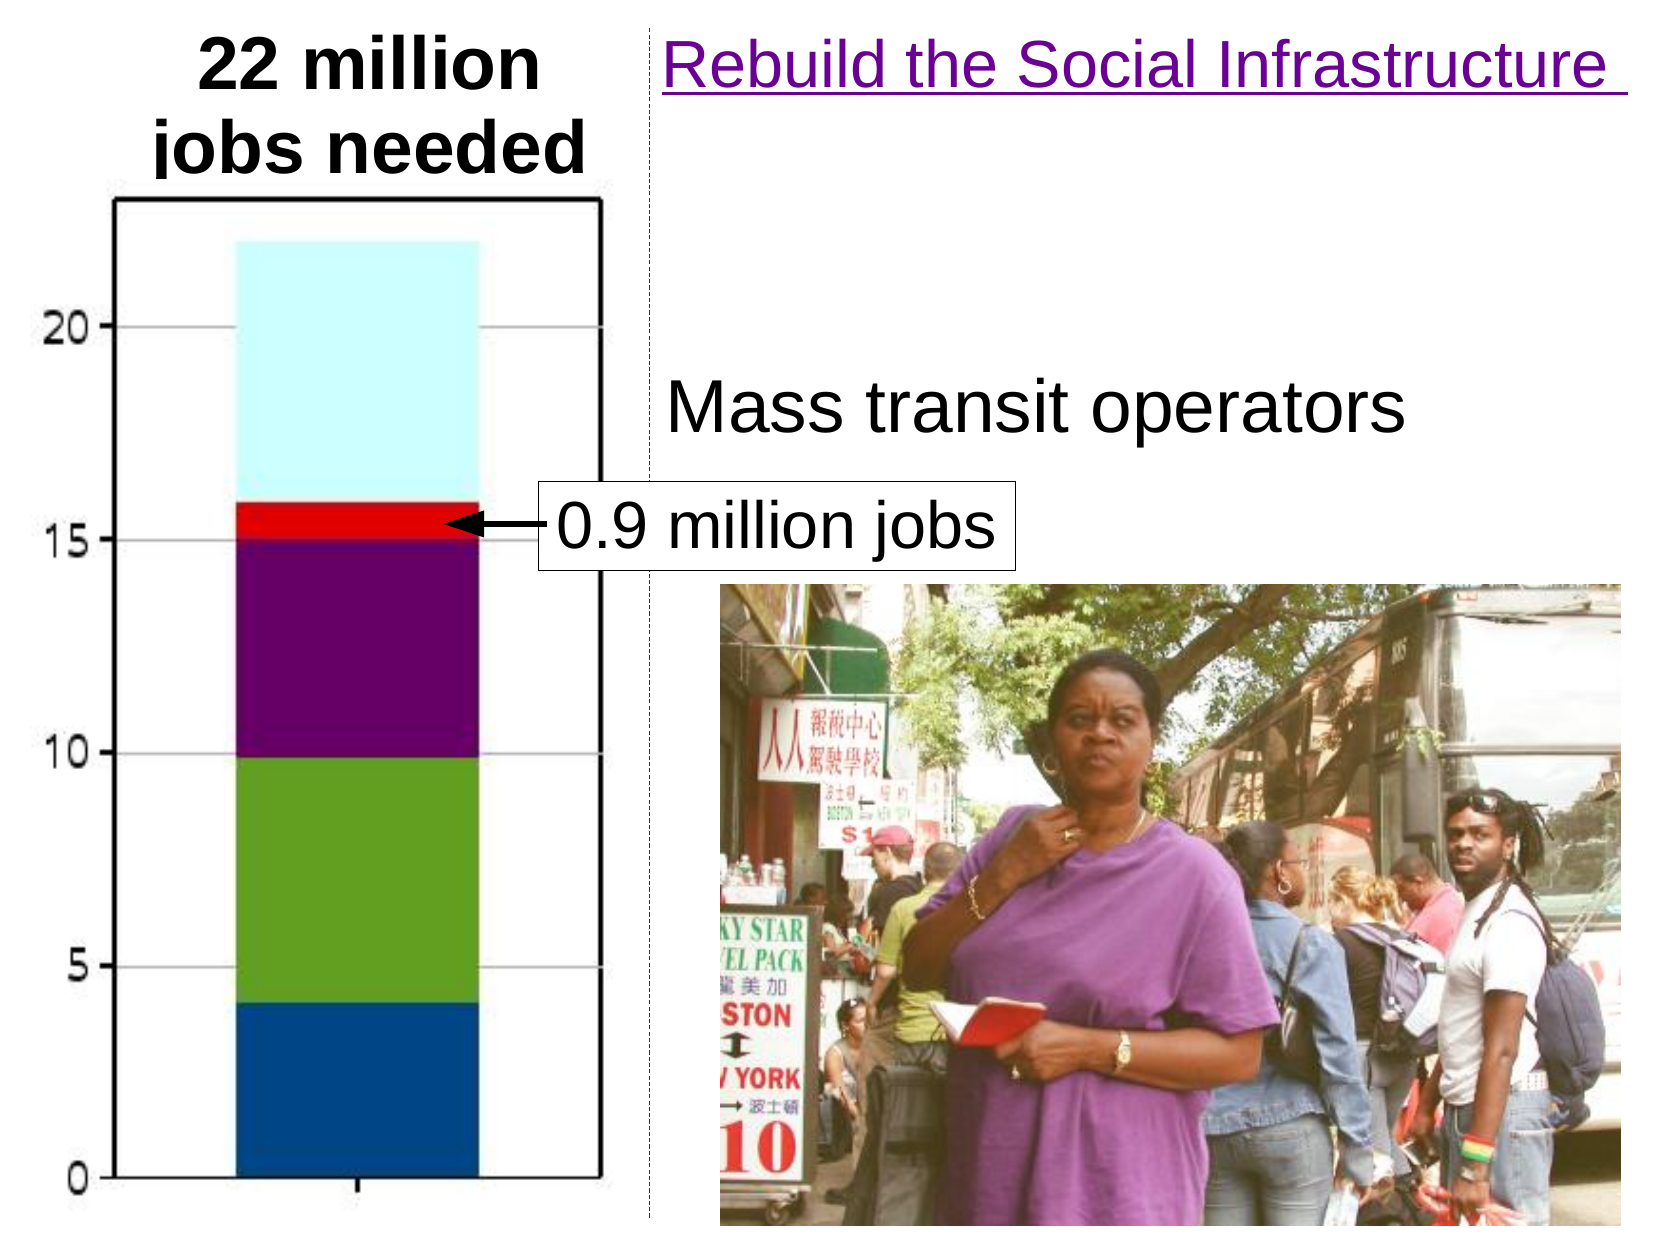

22 million
jobs needed
Rebuild the Social Infrastructure
Mass transit operators
0.9 million jobs